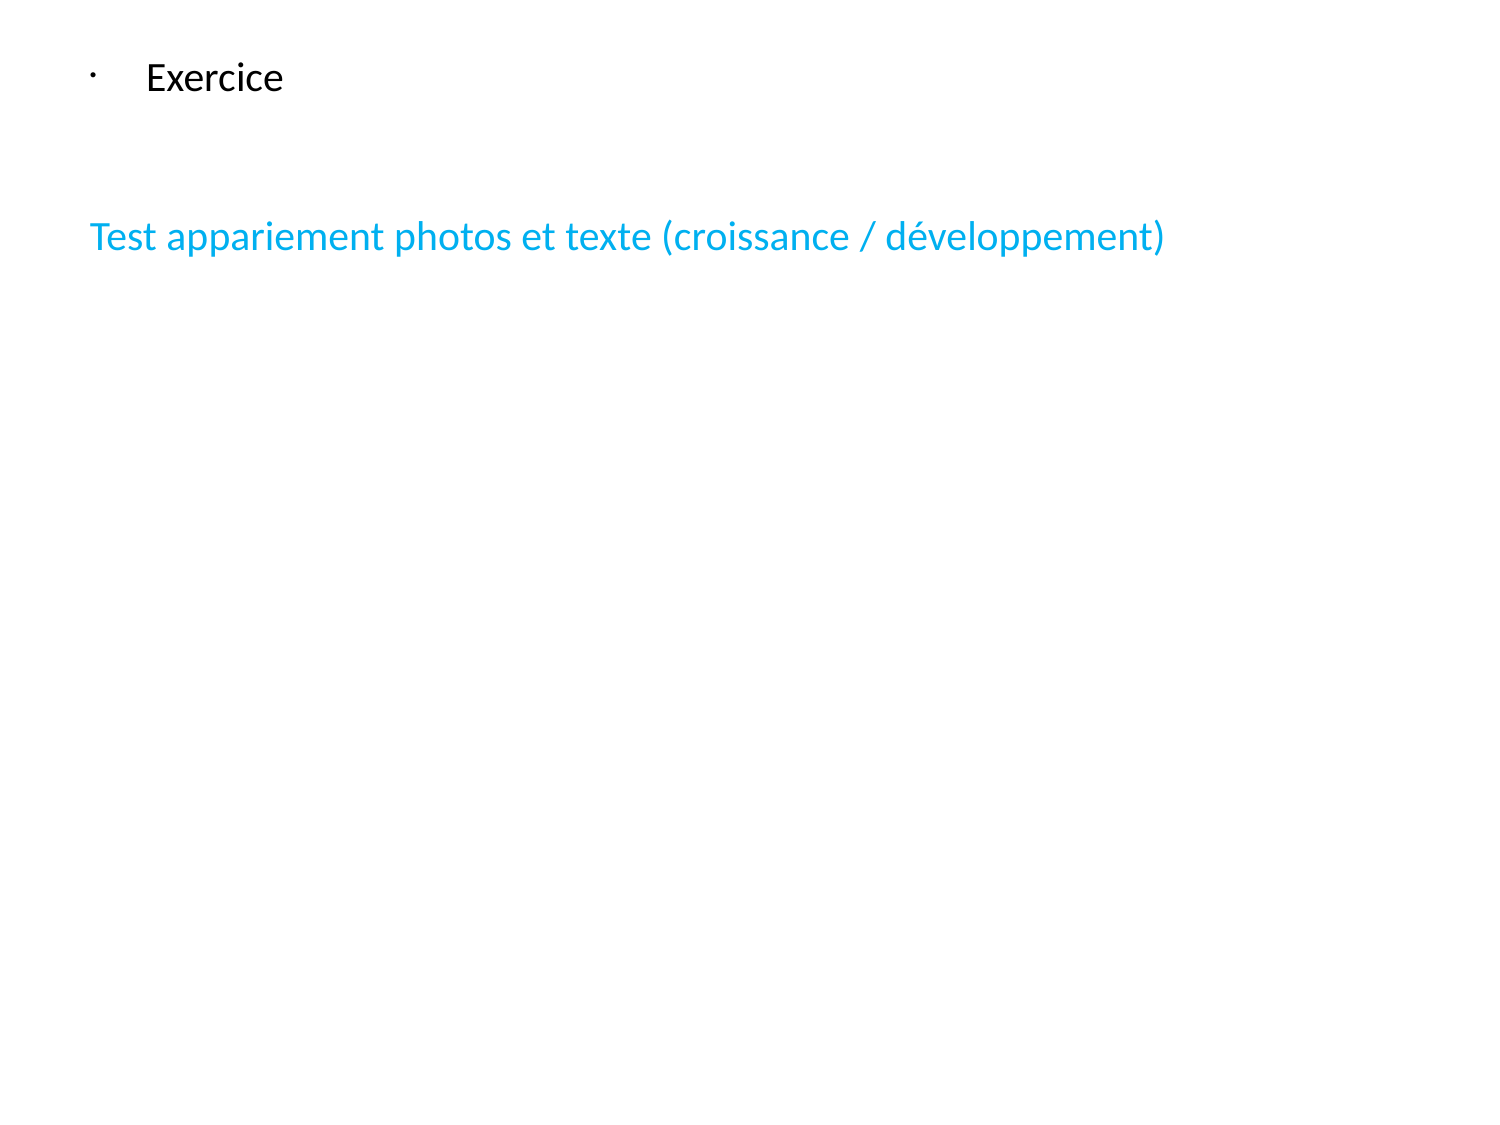

# Exercice
Test appariement photos et texte (croissance / développement)